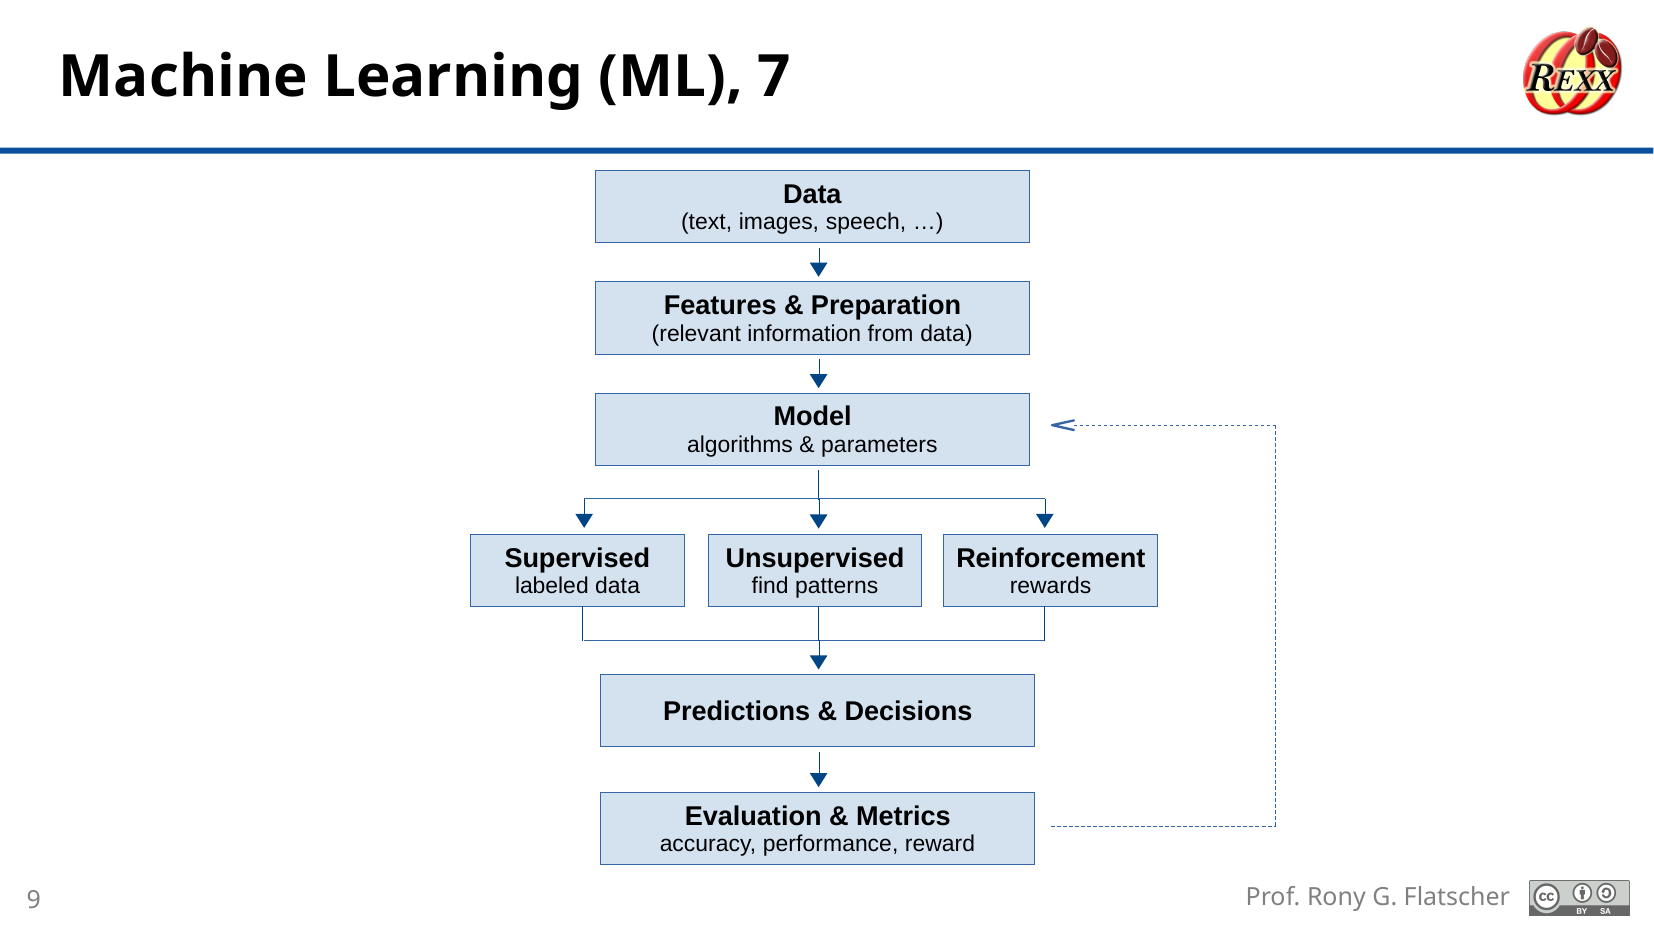

# Machine Learning (ML), 7
Data
(text, images, speech, …)
Features & Preparation
(relevant information from data)
Model
algorithms & parameters
Supervised
labeled data
Unsupervised
find patterns
Reinforcement
rewards
Predictions & Decisions
Evaluation & Metrics
accuracy, performance, reward